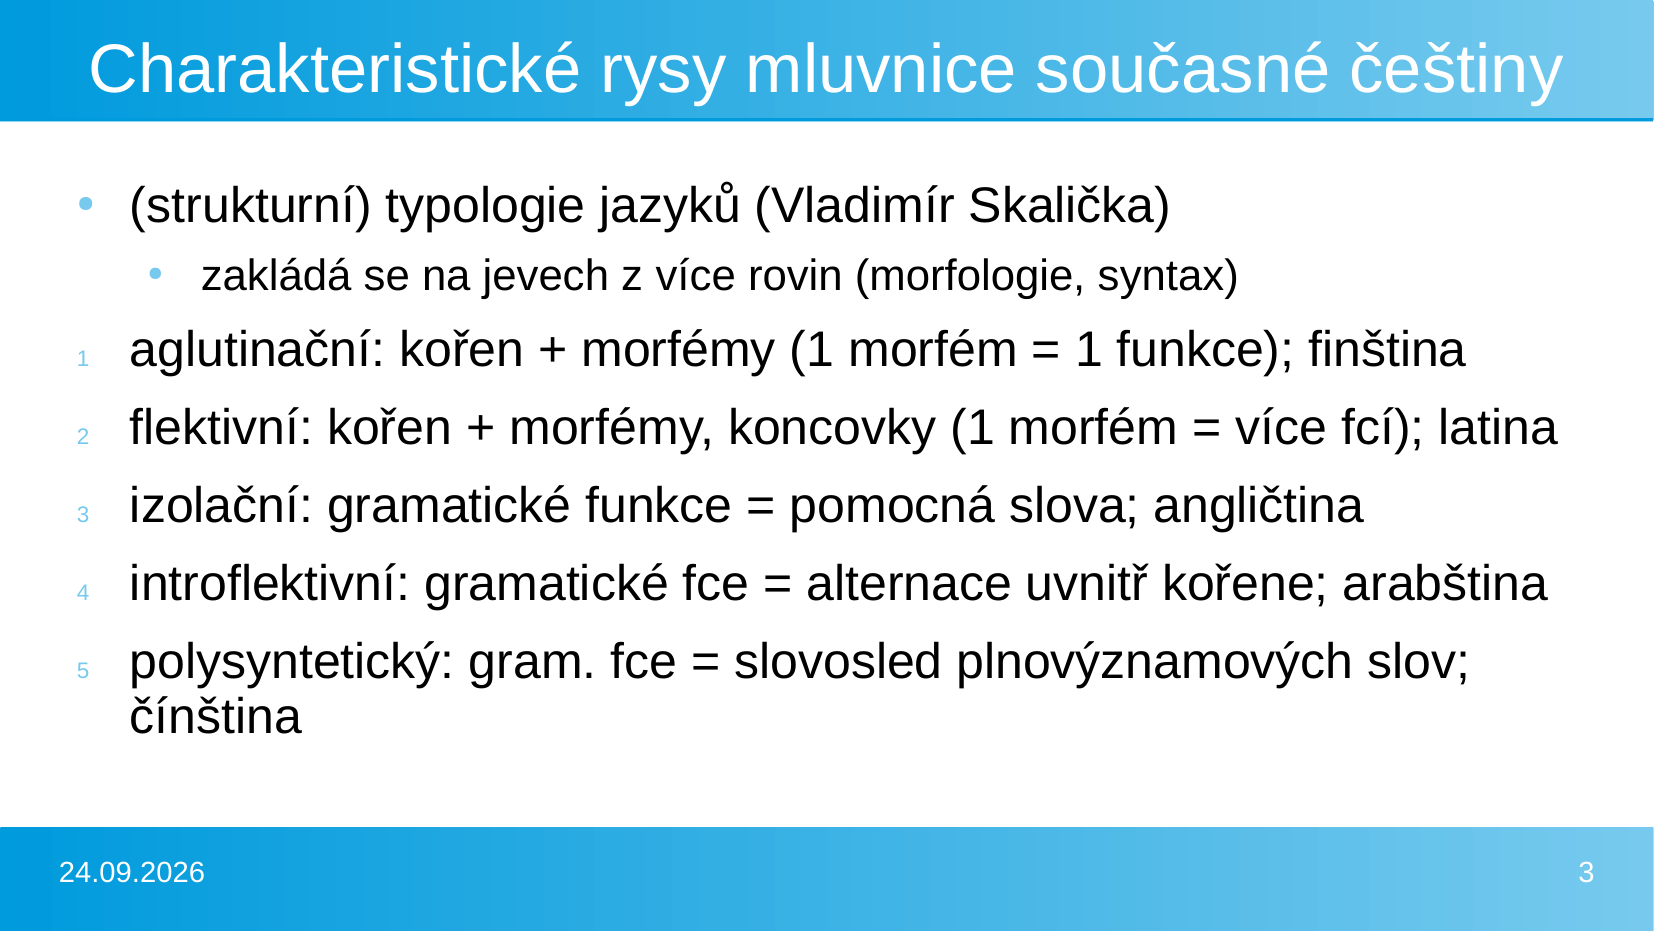

# Charakteristické rysy mluvnice současné češtiny
(strukturní) typologie jazyků (Vladimír Skalička)
zakládá se na jevech z více rovin (morfologie, syntax)
aglutinační: kořen + morfémy (1 morfém = 1 funkce); finština
flektivní: kořen + morfémy, koncovky (1 morfém = více fcí); latina
izolační: gramatické funkce = pomocná slova; angličtina
introflektivní: gramatické fce = alternace uvnitř kořene; arabština
polysyntetický: gram. fce = slovosled plnovýznamových slov; čínština
3